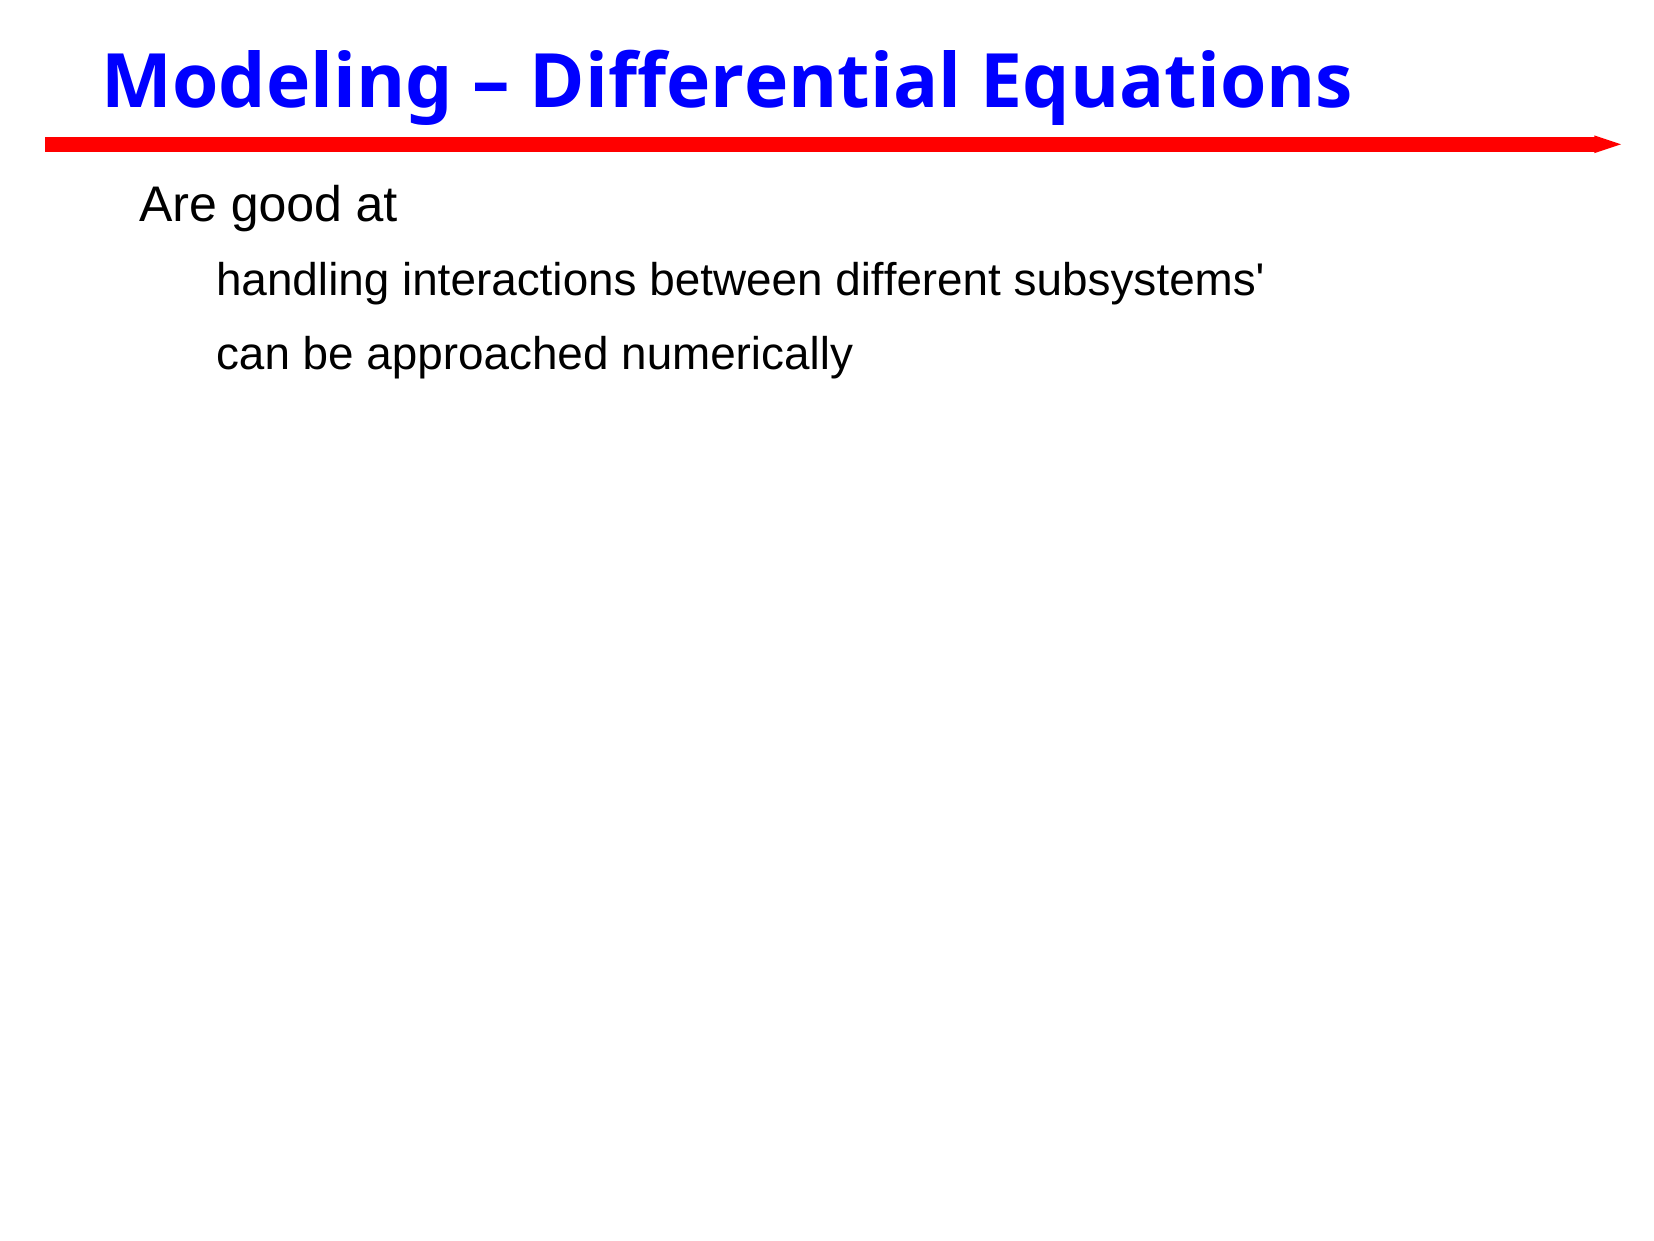

# Modeling – Differential Equations
Are good at
handling interactions between different subsystems'
can be approached numerically